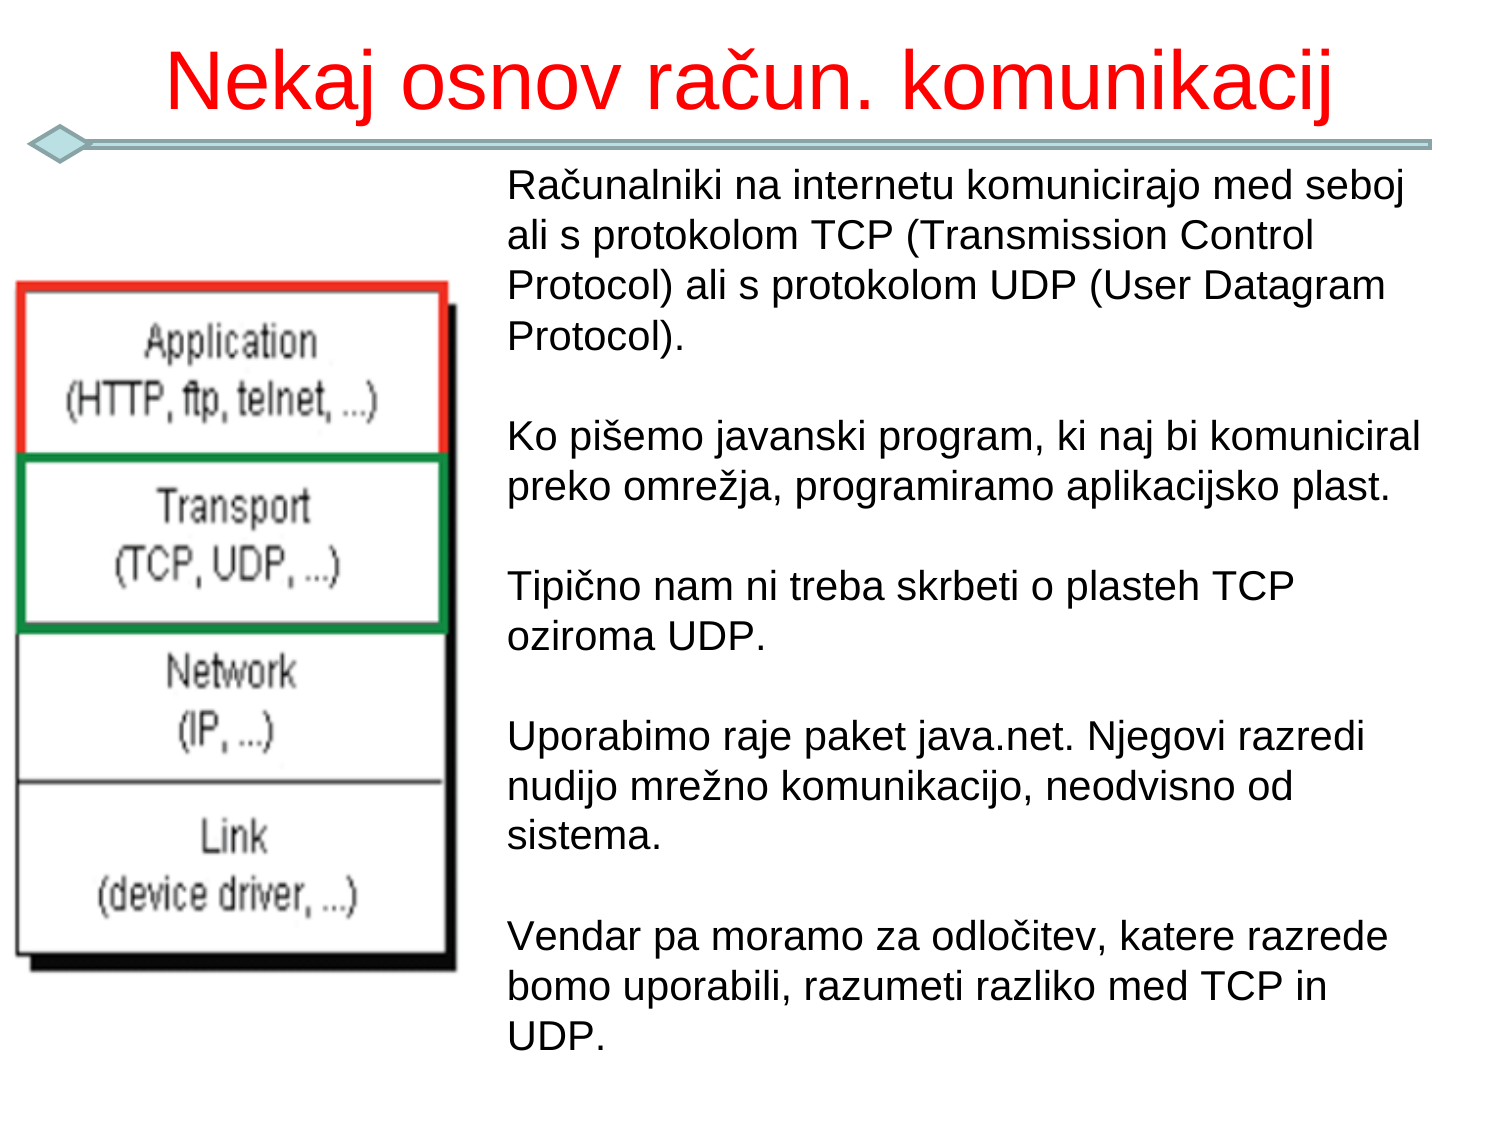

# Nekaj osnov račun. komunikacij
Računalniki na internetu komunicirajo med seboj ali s protokolom TCP (Transmission Control Protocol) ali s protokolom UDP (User Datagram Protocol).
Ko pišemo javanski program, ki naj bi komuniciral preko omrežja, programiramo aplikacijsko plast.
Tipično nam ni treba skrbeti o plasteh TCP oziroma UDP.
Uporabimo raje paket java.net. Njegovi razredi nudijo mrežno komunikacijo, neodvisno od sistema.
Vendar pa moramo za odločitev, katere razrede bomo uporabili, razumeti razliko med TCP in UDP.